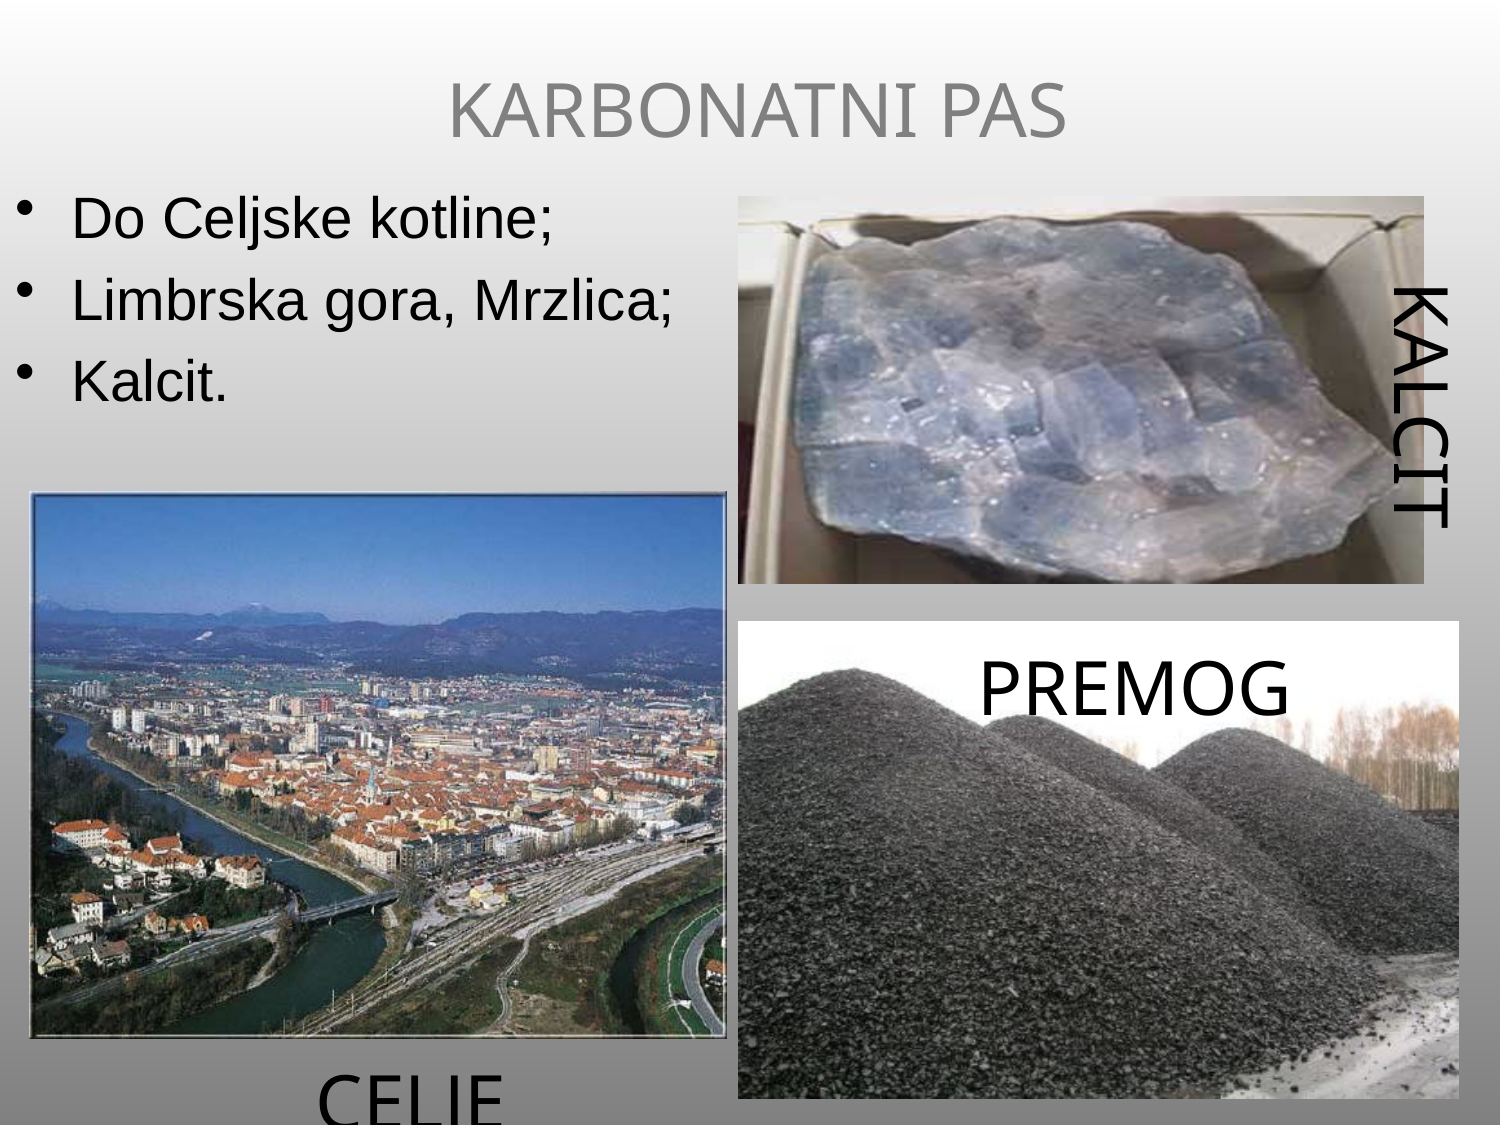

KARBONATNI PAS
# Do Celjske kotline;
Limbrska gora, Mrzlica;
Kalcit.
KALCIT
PREMOG
CELJE